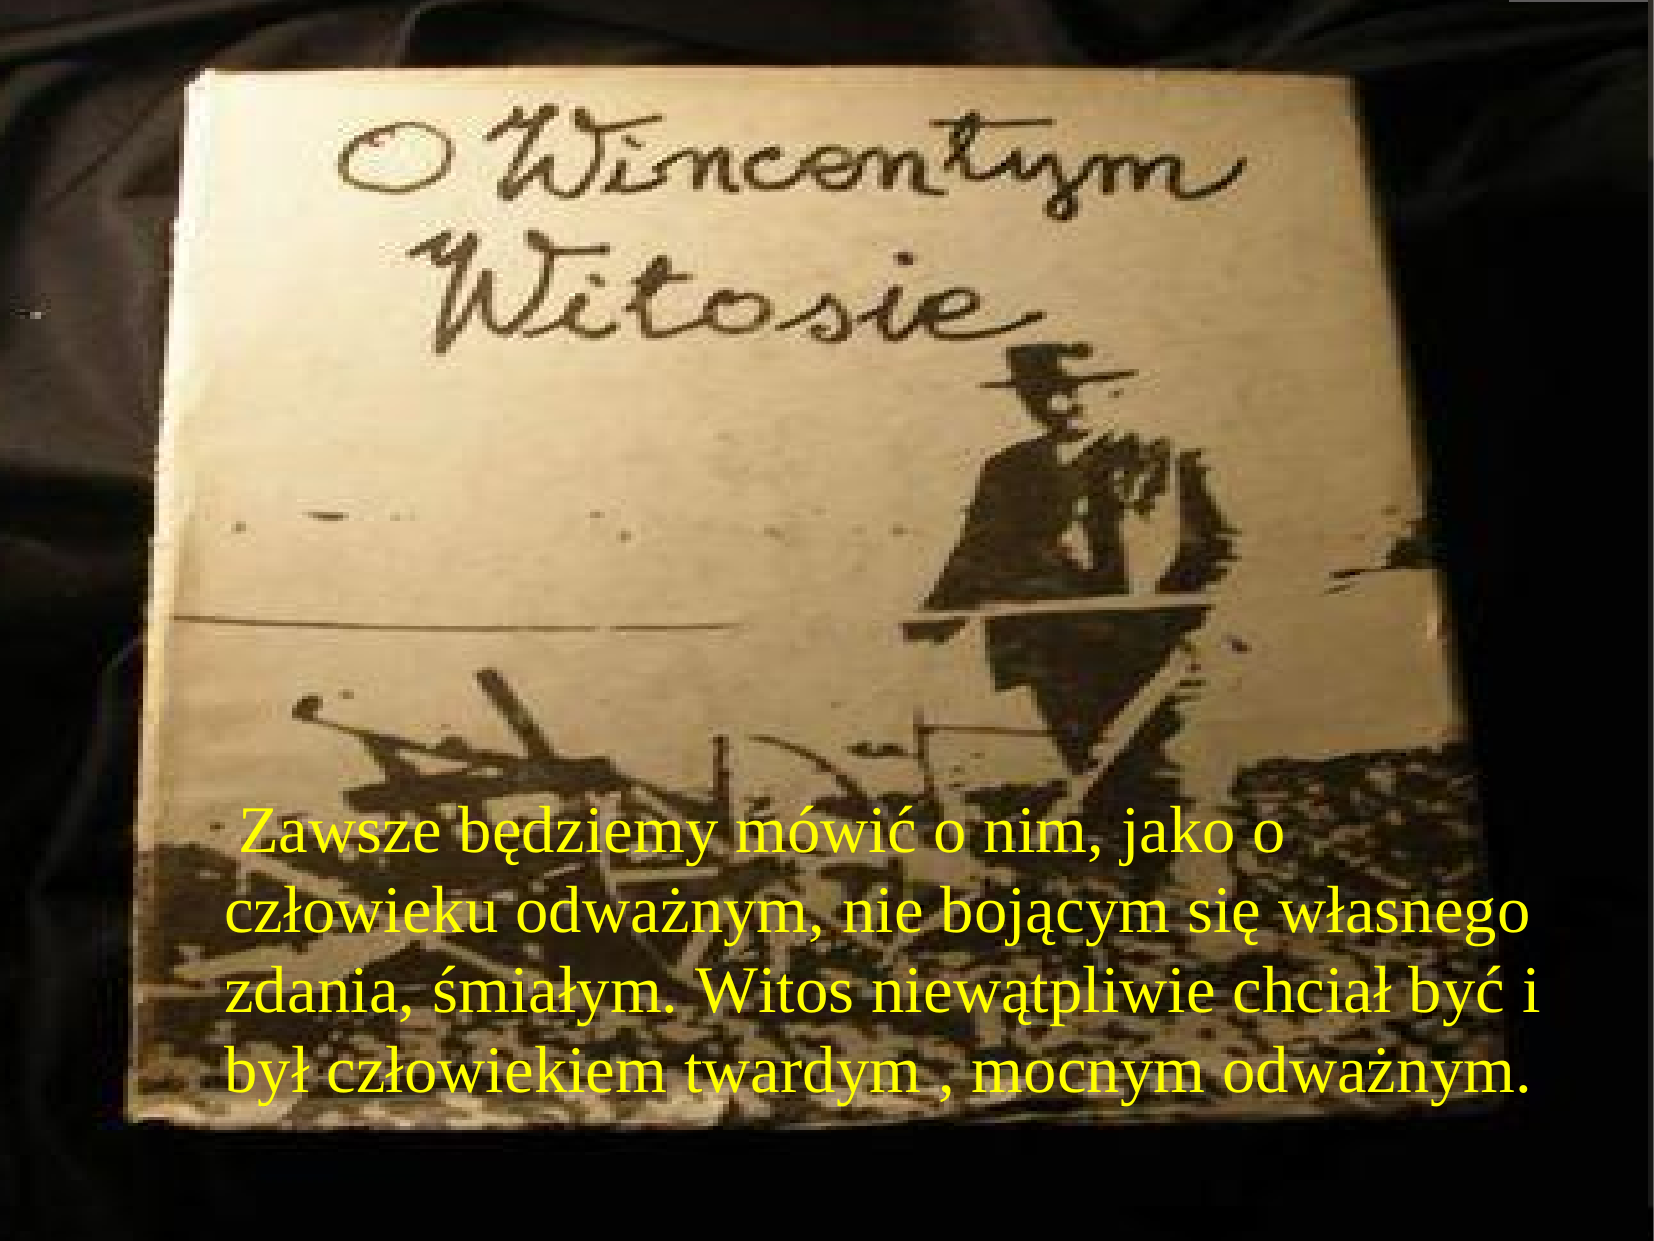

# Zawsze będziemy mówić o nim, jako o człowieku odważnym, nie bojącym się własnego zdania, śmiałym. Witos niewątpliwie chciał być i był człowiekiem twardym , mocnym odważnym.